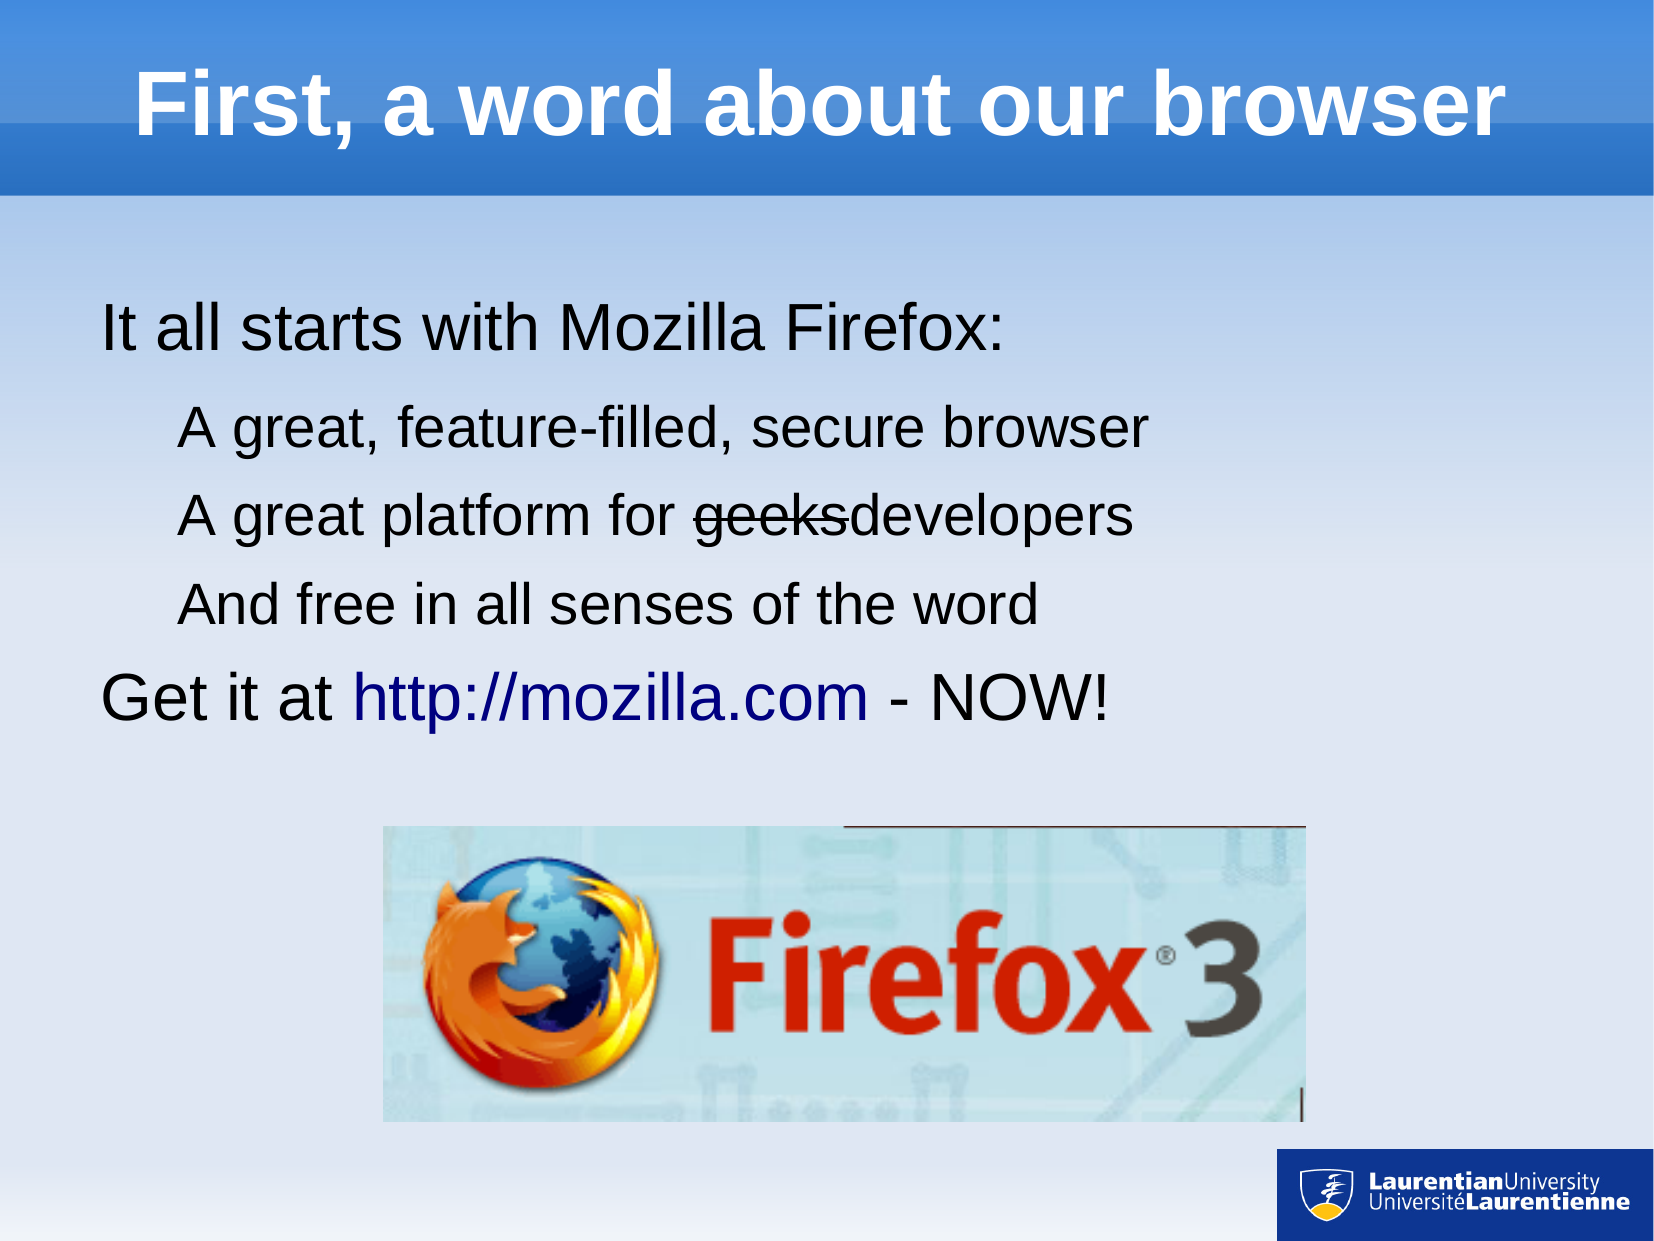

# First, a word about our browser
It all starts with Mozilla Firefox:
A great, feature-filled, secure browser
A great platform for geeksdevelopers
And free in all senses of the word
Get it at http://mozilla.com - NOW!